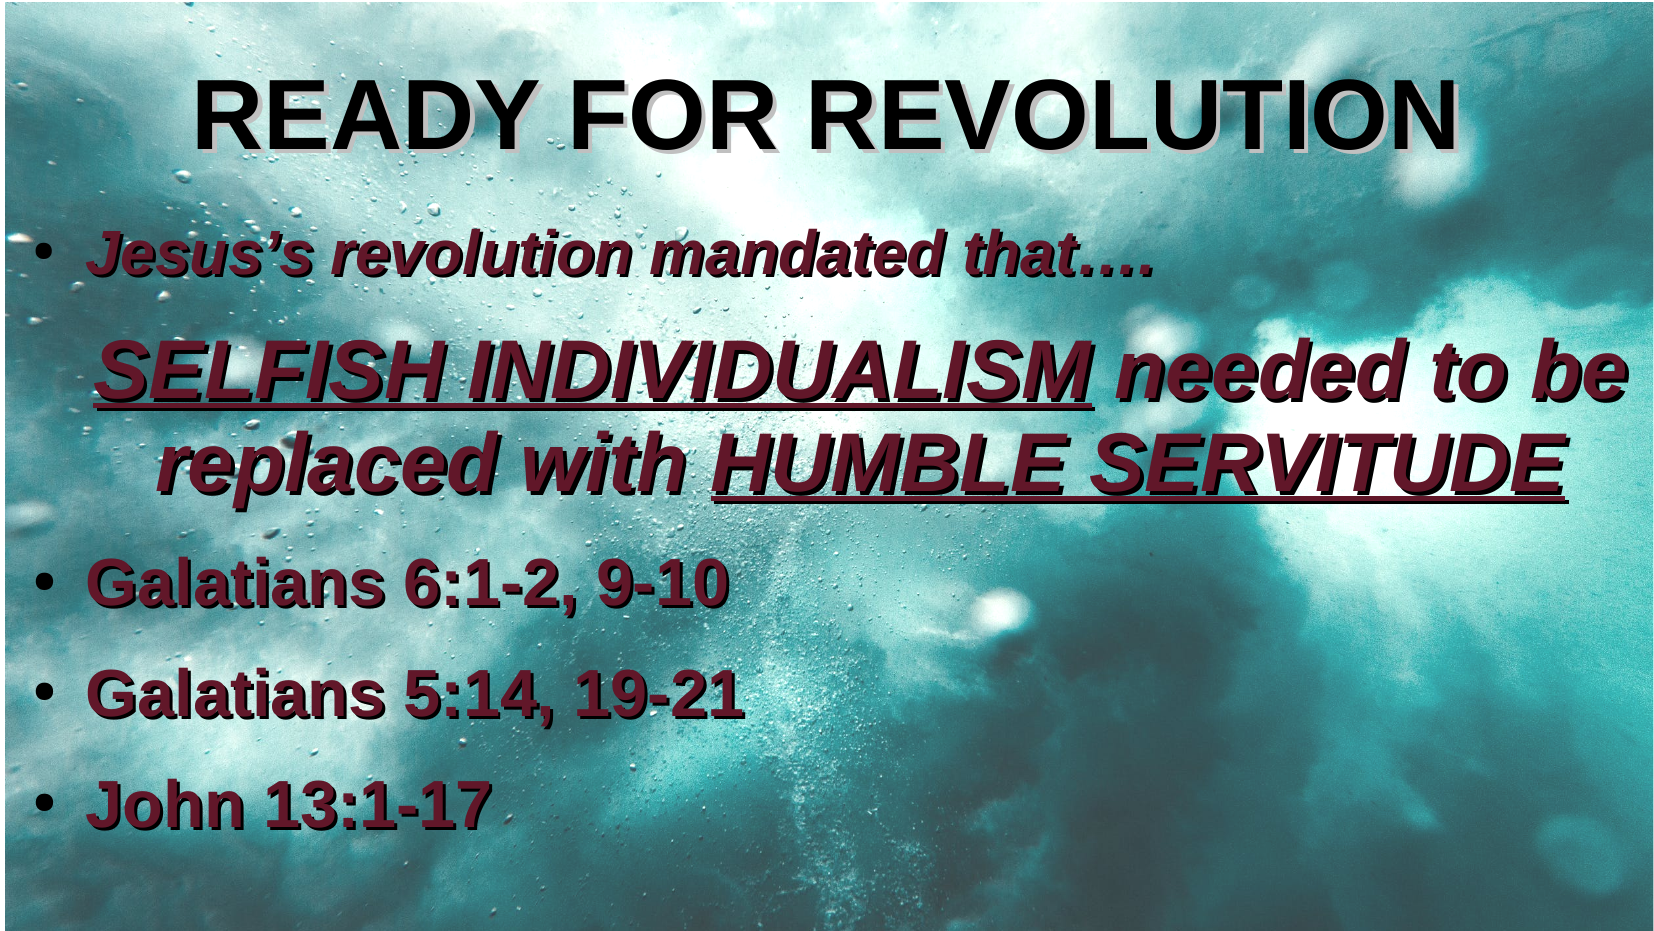

# READY FOR REVOLUTION
Jesus’s revolution mandated that….
SELFISH INDIVIDUALISM needed to be replaced with HUMBLE SERVITUDE
Galatians 6:1-2, 9-10
Galatians 5:14, 19-21
John 13:1-17